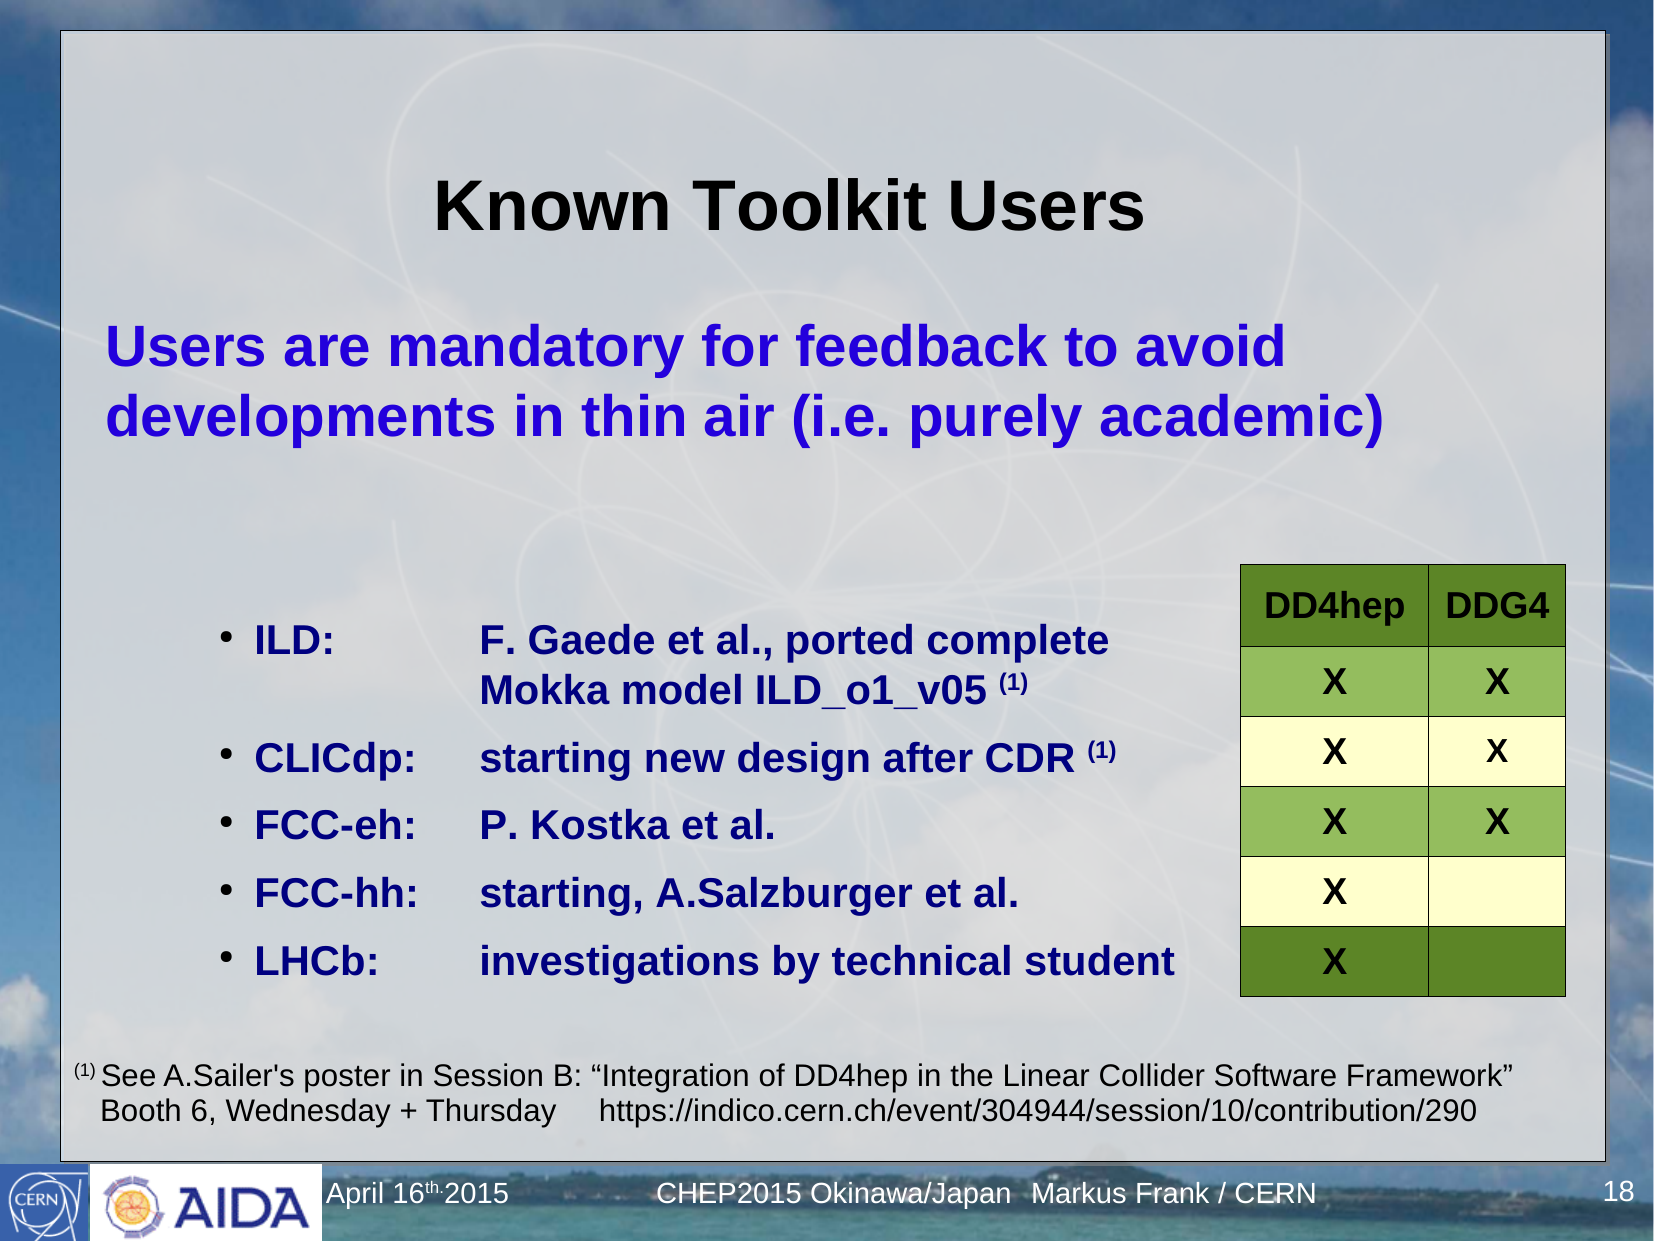

# Known Toolkit Users
Users are mandatory for feedback to avoid
developments in thin air (i.e. purely academic)
ILD: 		F. Gaede et al., ported complete
			Mokka model ILD_o1_v05 (1)
CLICdp: 	starting new design after CDR (1)
FCC-eh: 	P. Kostka et al.
FCC-hh: 	starting, A.Salzburger et al.
LHCb: 		investigations by technical student
| DD4hep | DDG4 |
| --- | --- |
| X | X |
| X | X |
| X | X |
| X | |
| X | |
(1) See A.Sailer's poster in Session B: “Integration of DD4hep in the Linear Collider Software Framework”
 Booth 6, Wednesday + Thursday	https://indico.cern.ch/event/304944/session/10/contribution/290
18
April 14th, 2013
Annual AIDA Meeting 2013 Frascati/Italy Markus Frank / CERN